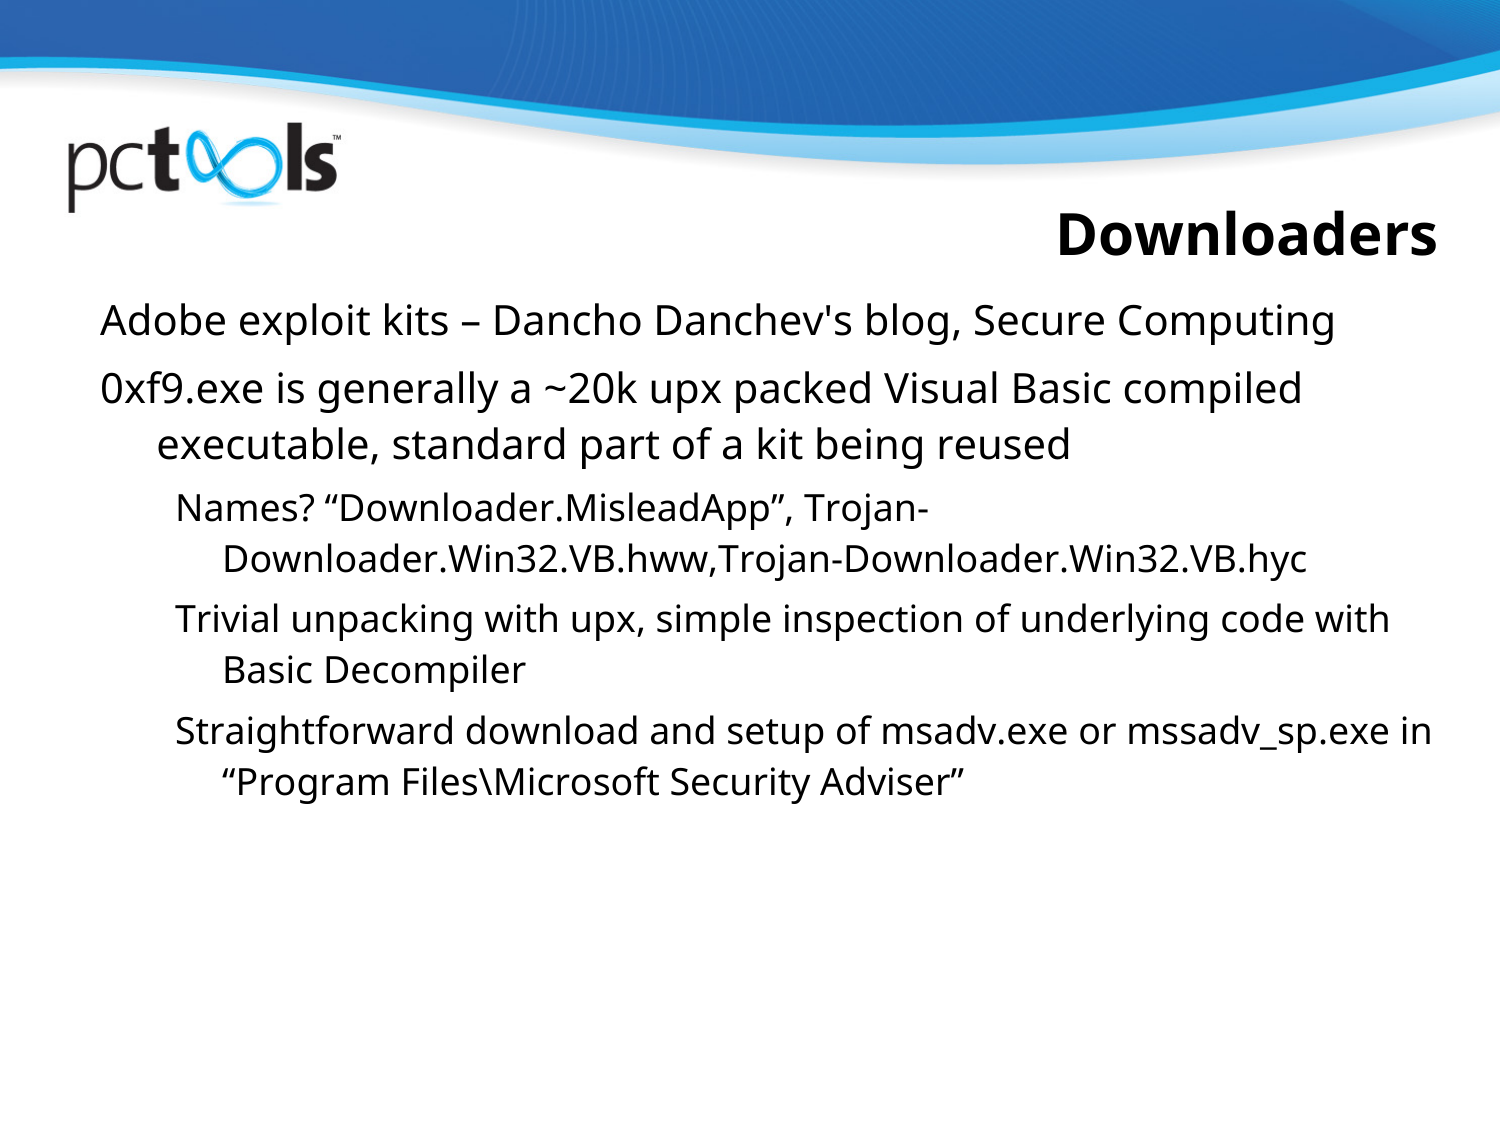

# Downloaders
Adobe exploit kits – Dancho Danchev's blog, Secure Computing
0xf9.exe is generally a ~20k upx packed Visual Basic compiled executable, standard part of a kit being reused
Names? “Downloader.MisleadApp”, Trojan-Downloader.Win32.VB.hww,Trojan-Downloader.Win32.VB.hyc
Trivial unpacking with upx, simple inspection of underlying code with Basic Decompiler
Straightforward download and setup of msadv.exe or mssadv_sp.exe in “Program Files\Microsoft Security Adviser”